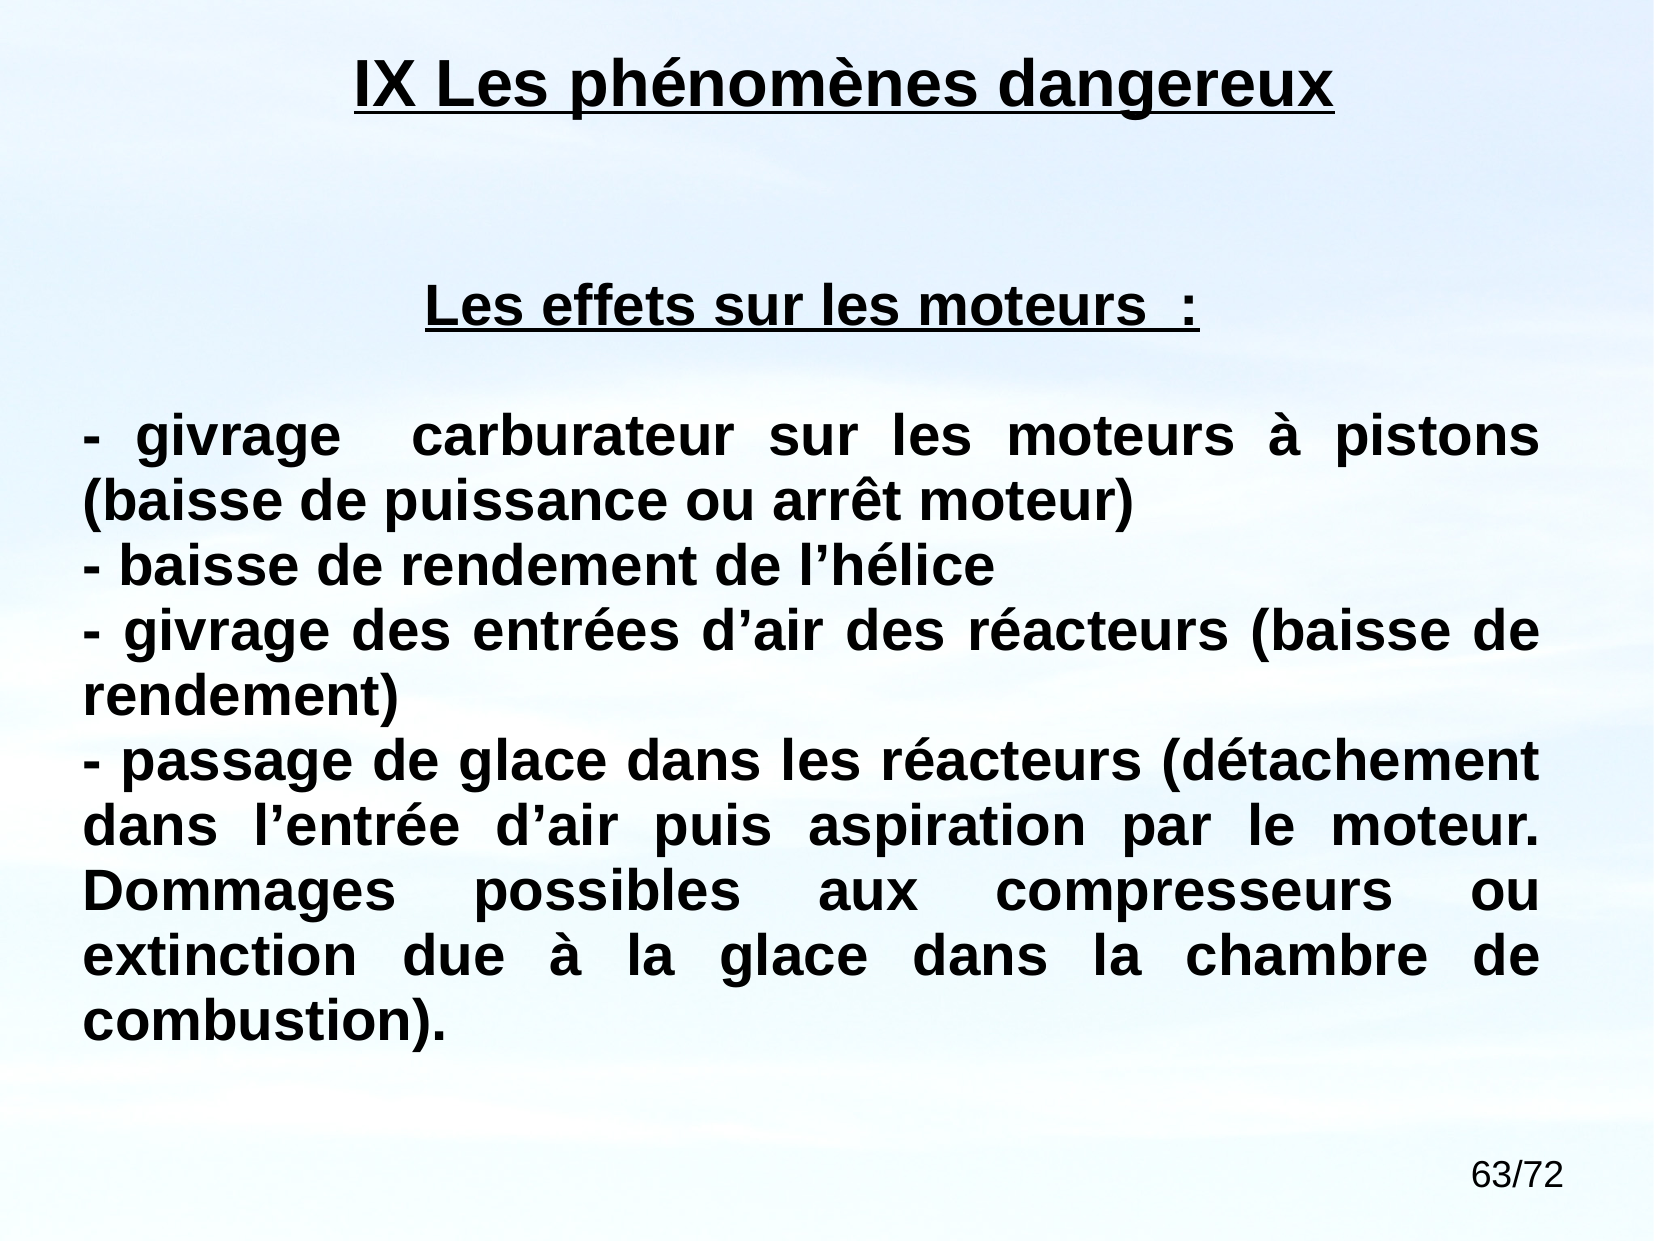

# IX Les phénomènes dangereux
Les effets sur les moteurs  :
- givrage 	carburateur sur les moteurs à pistons (baisse de puissance ou arrêt moteur)
- baisse de rendement de l’hélice
- givrage des entrées d’air des réacteurs (baisse de rendement)
- passage de glace dans les réacteurs (détachement dans l’entrée d’air puis aspiration par le moteur. Dommages possibles aux compresseurs ou extinction due à la glace dans la chambre de combustion).